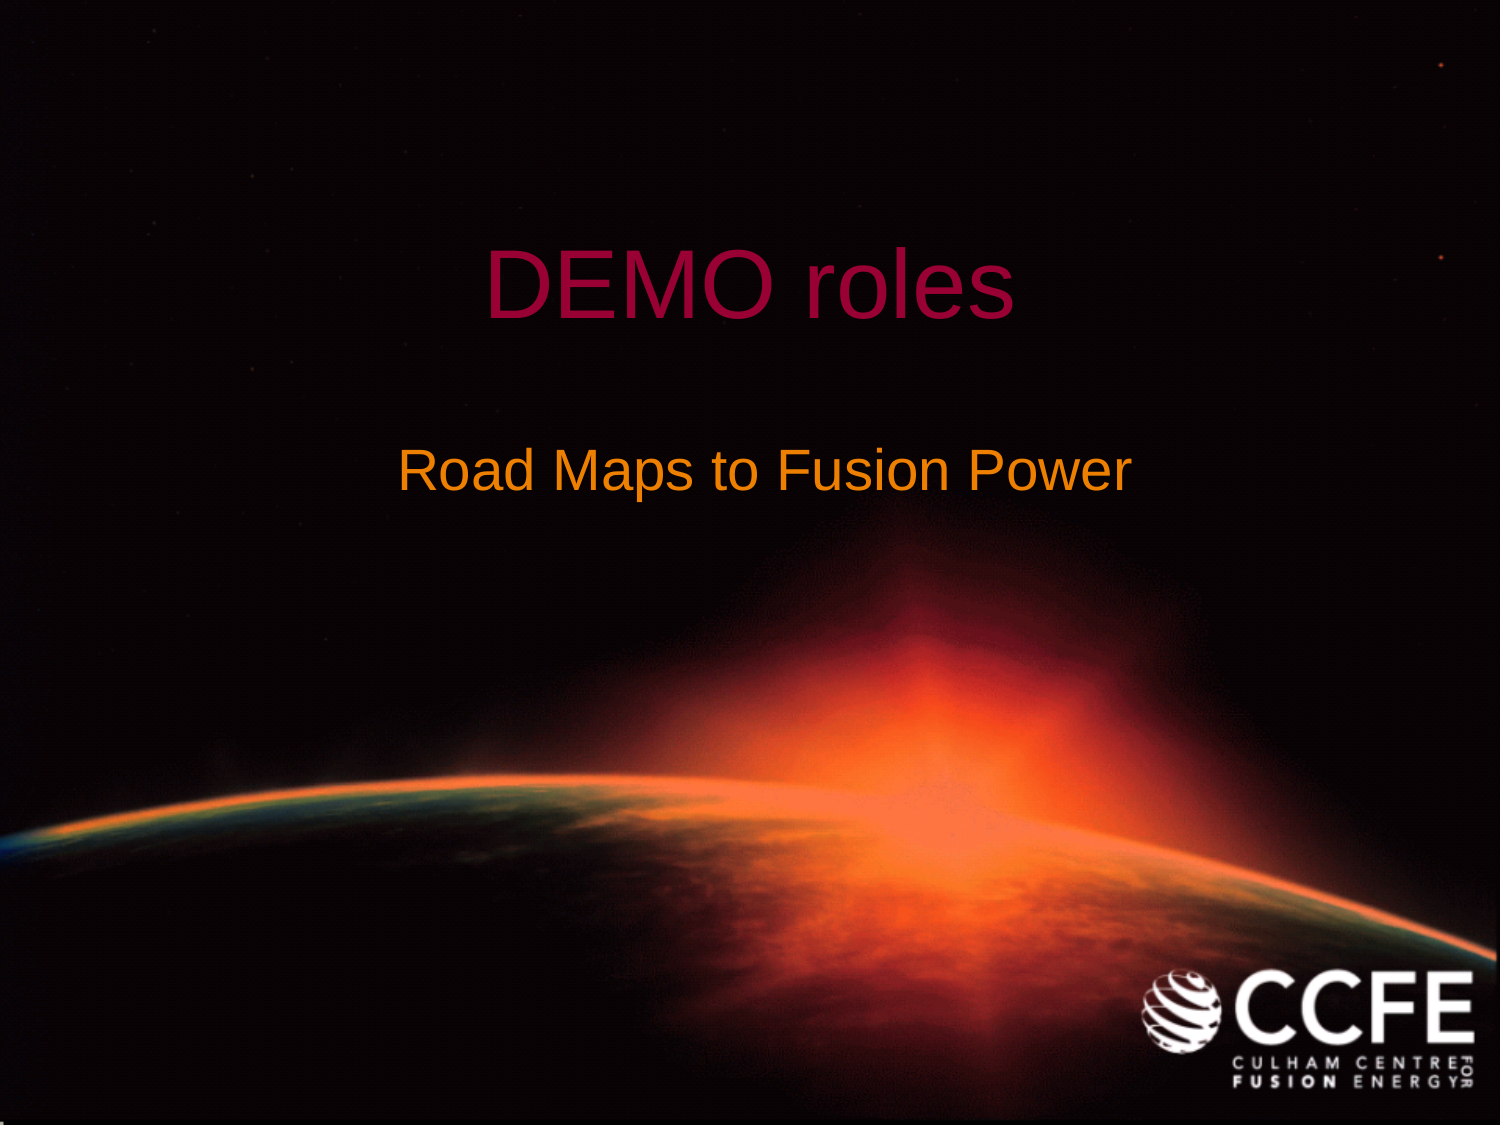

DEMO roles
Road Maps to Fusion Power